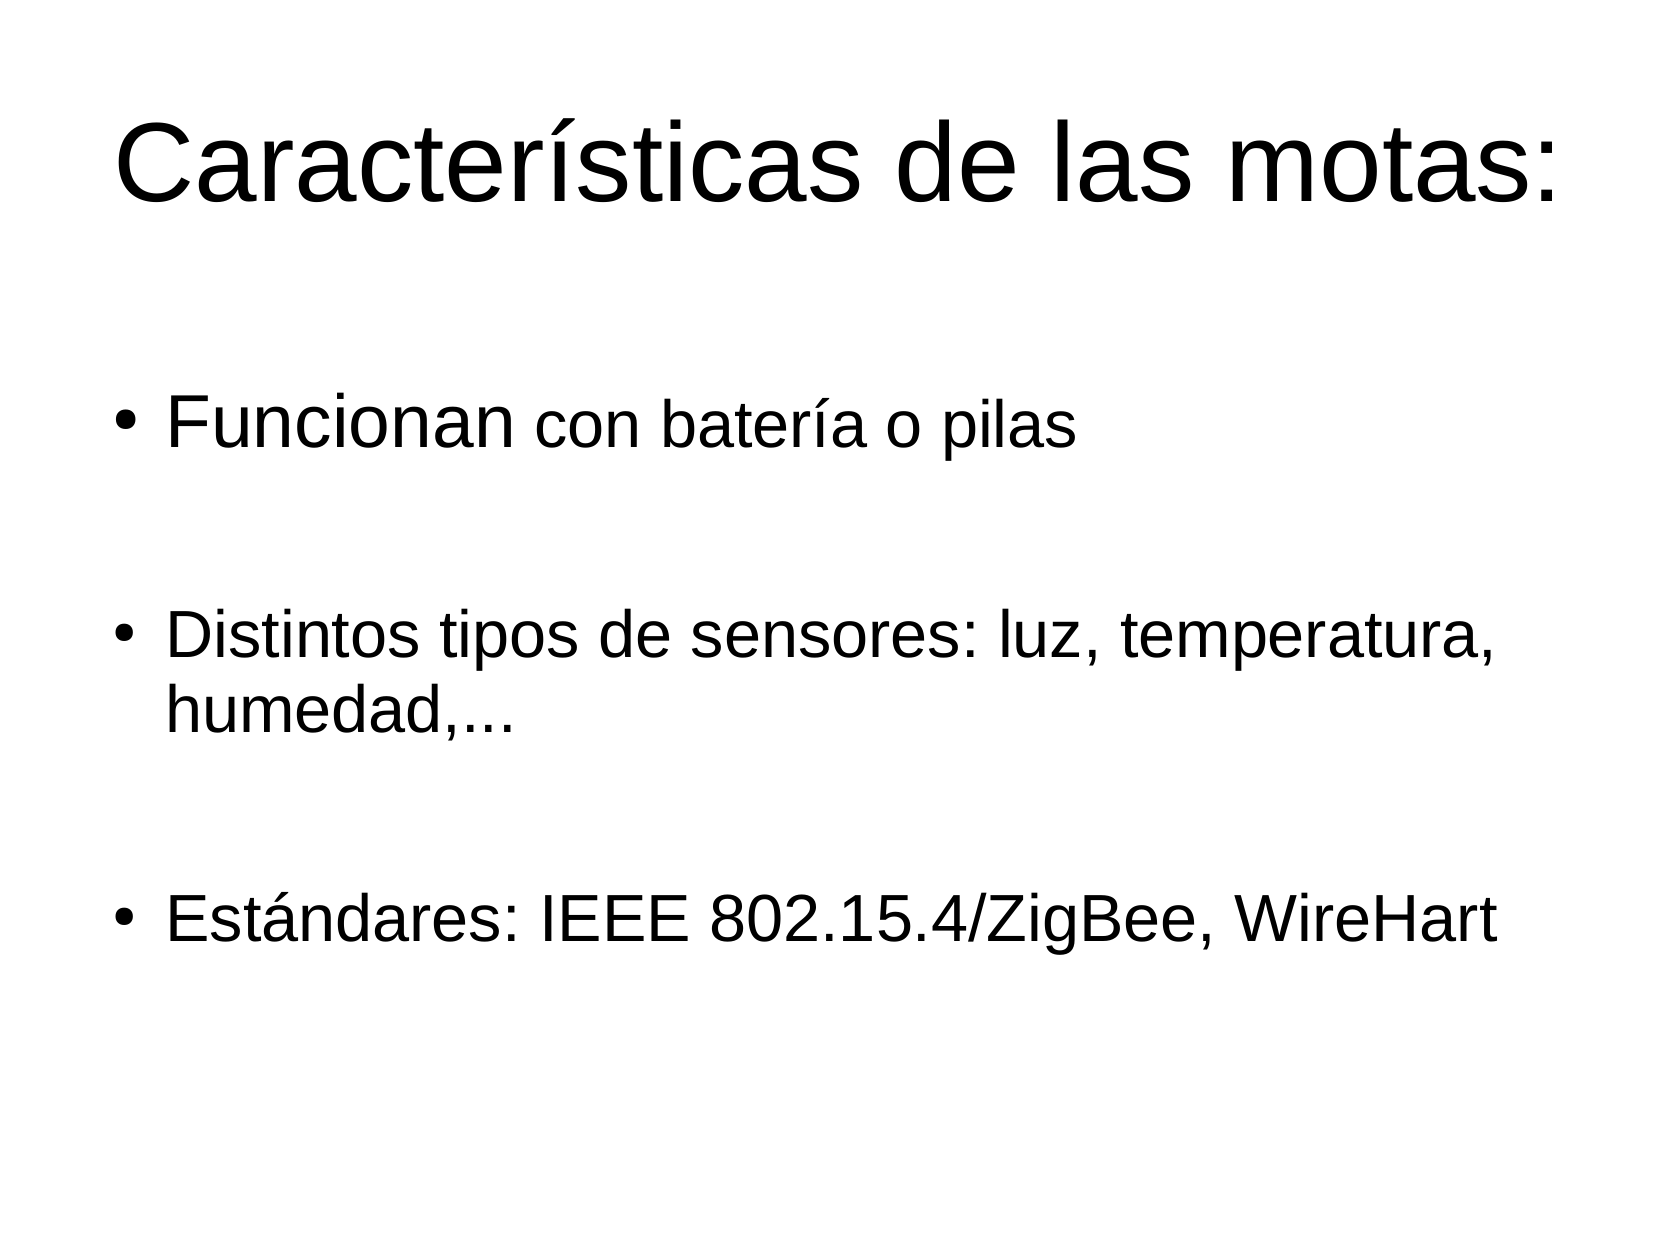

# Características de las motas:
Funcionan con batería o pilas
Distintos tipos de sensores: luz, temperatura, humedad,...
Estándares: IEEE 802.15.4/ZigBee, WireHart